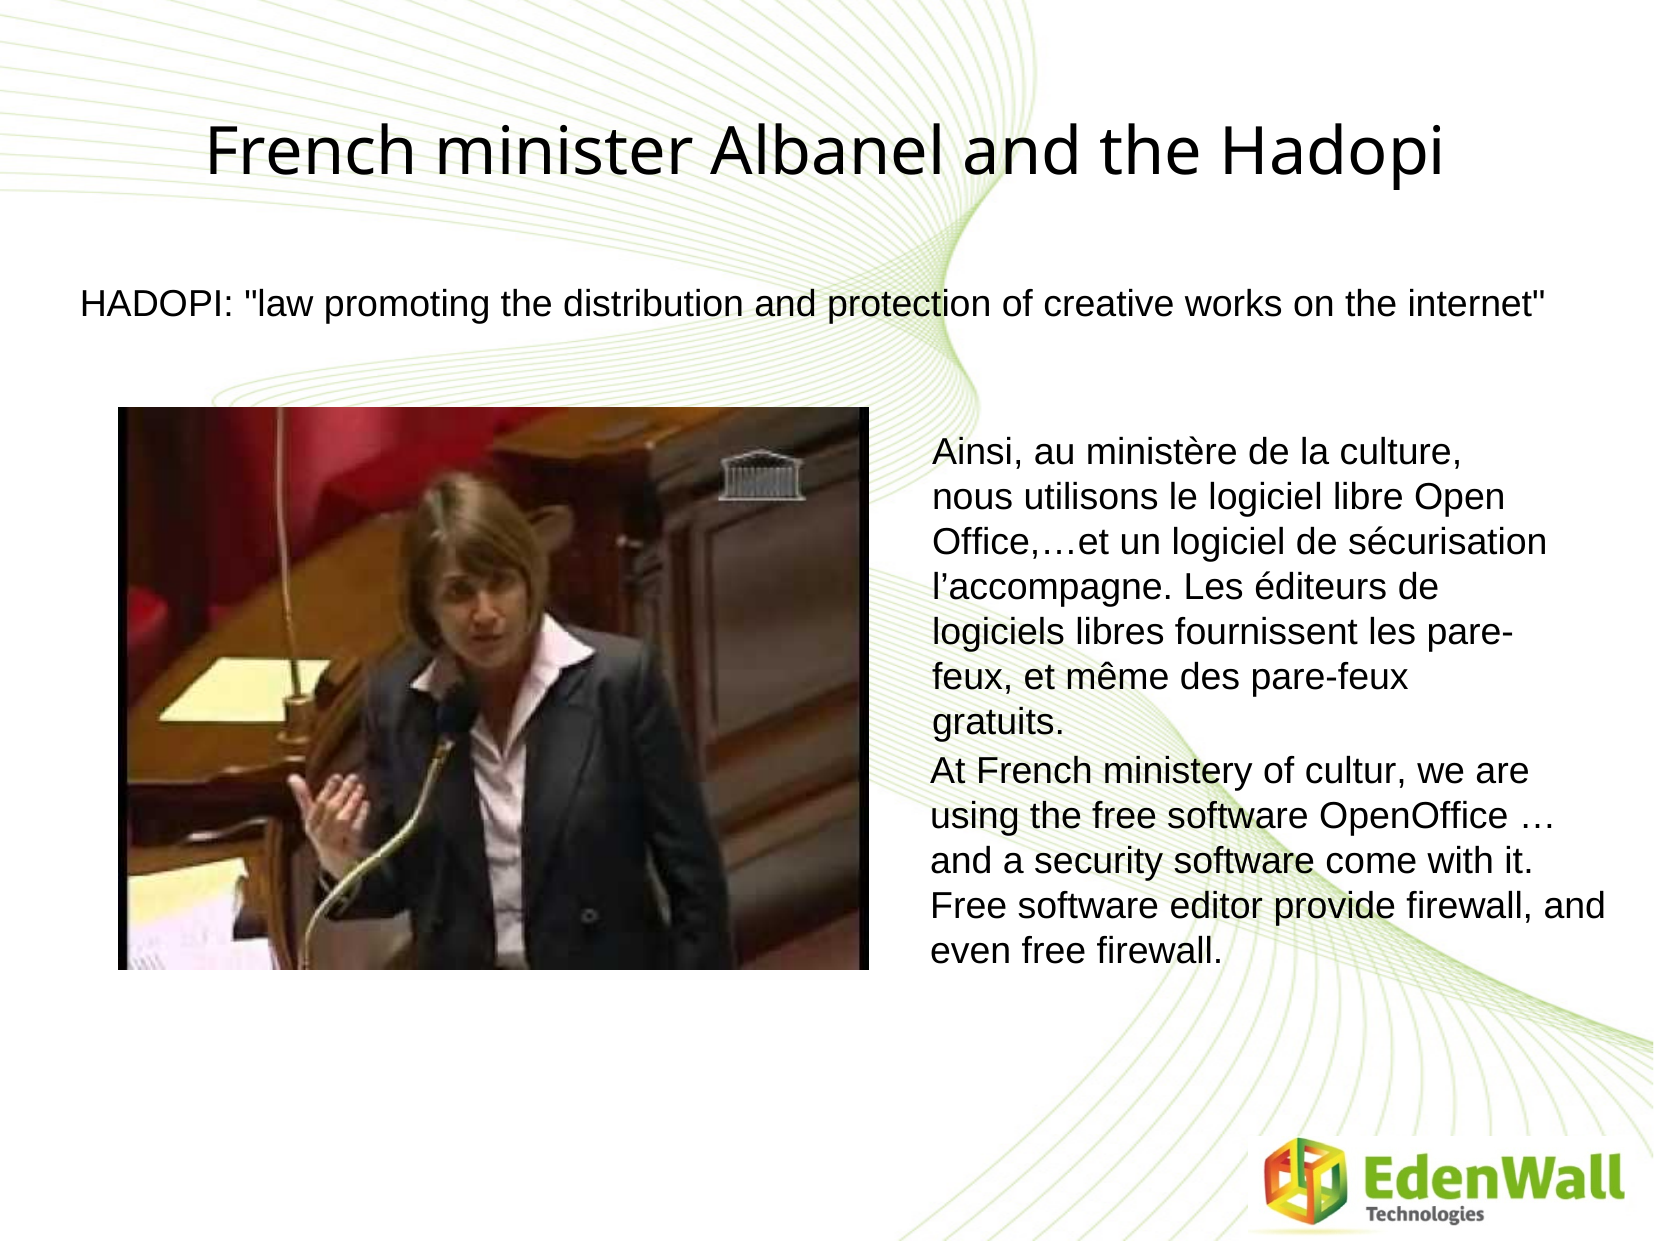

# French minister Albanel and the Hadopi
HADOPI: "law promoting the distribution and protection of creative works on the internet"
Ainsi, au ministère de la culture, nous utilisons le logiciel libre Open Office,…et un logiciel de sécurisation l’accompagne. Les éditeurs de logiciels libres fournissent les pare-feux, et même des pare-feux gratuits.
At French ministery of cultur, we are using the free software OpenOffice … and a security software come with it. Free software editor provide firewall, and even free firewall.